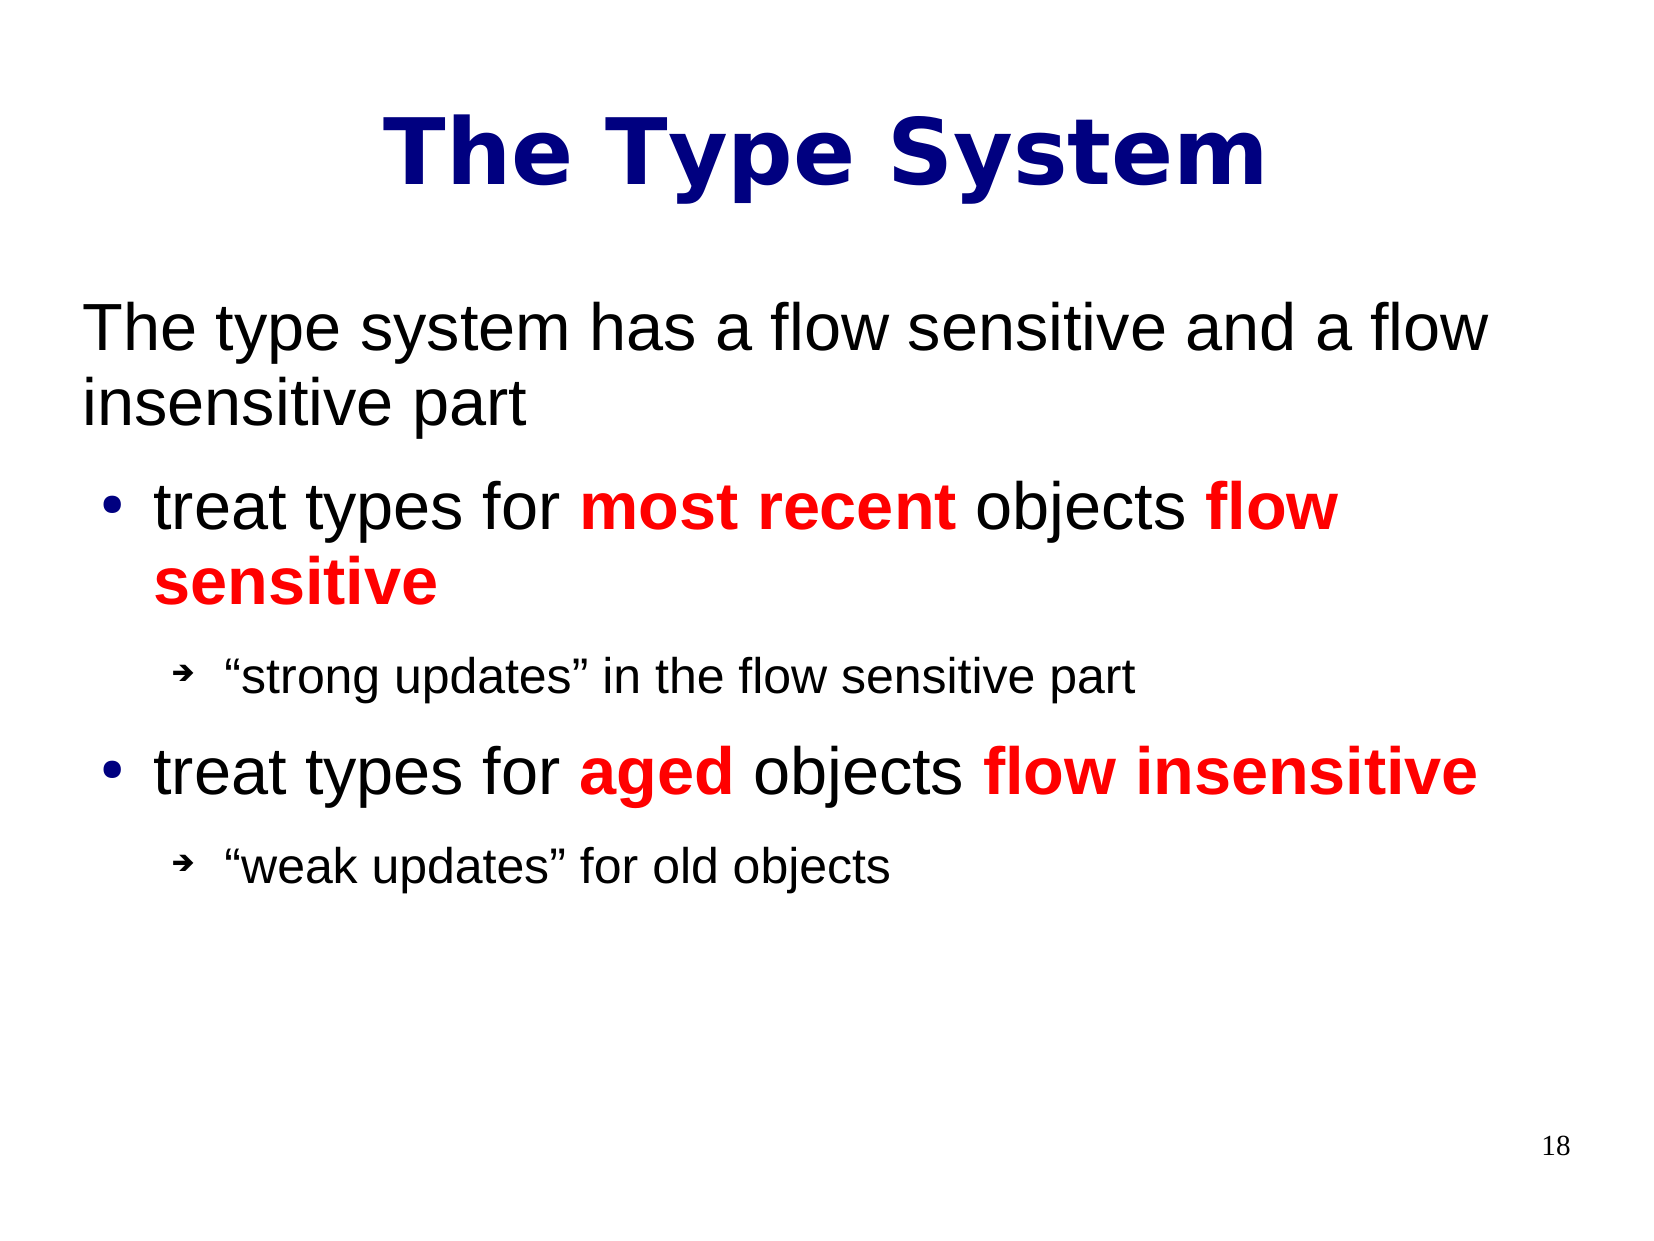

# The Type System
The type system has a flow sensitive and a flow insensitive part
treat types for most recent objects flow sensitive
“strong updates” in the flow sensitive part
treat types for aged objects flow insensitive
“weak updates” for old objects
18